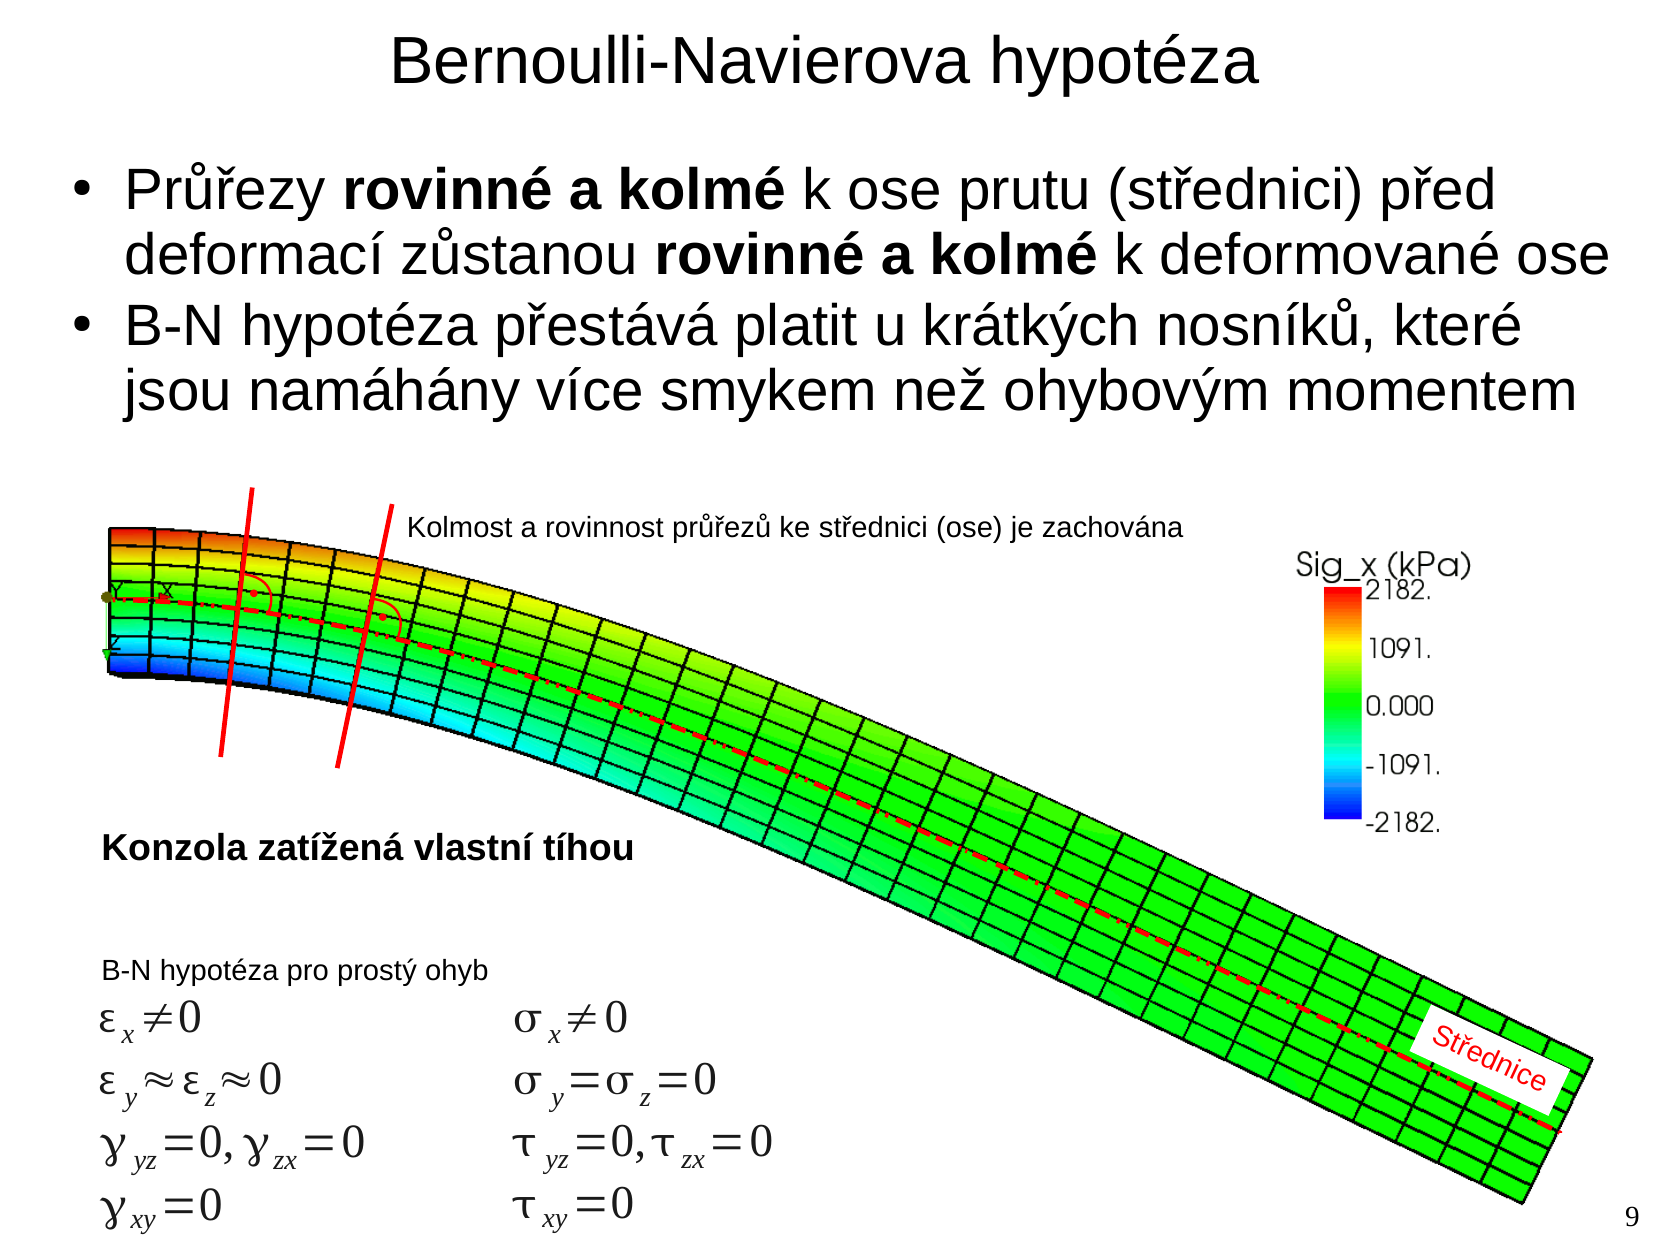

# Bernoulli-Navierova hypotéza
Průřezy rovinné a kolmé k ose prutu (střednici) před deformací zůstanou rovinné a kolmé k deformované ose
B-N hypotéza přestává platit u krátkých nosníků, které jsou namáhány více smykem než ohybovým momentem
Kolmost a rovinnost průřezů ke střednici (ose) je zachována
Konzola zatížená vlastní tíhou
B-N hypotéza pro prostý ohyb
Střednice
9